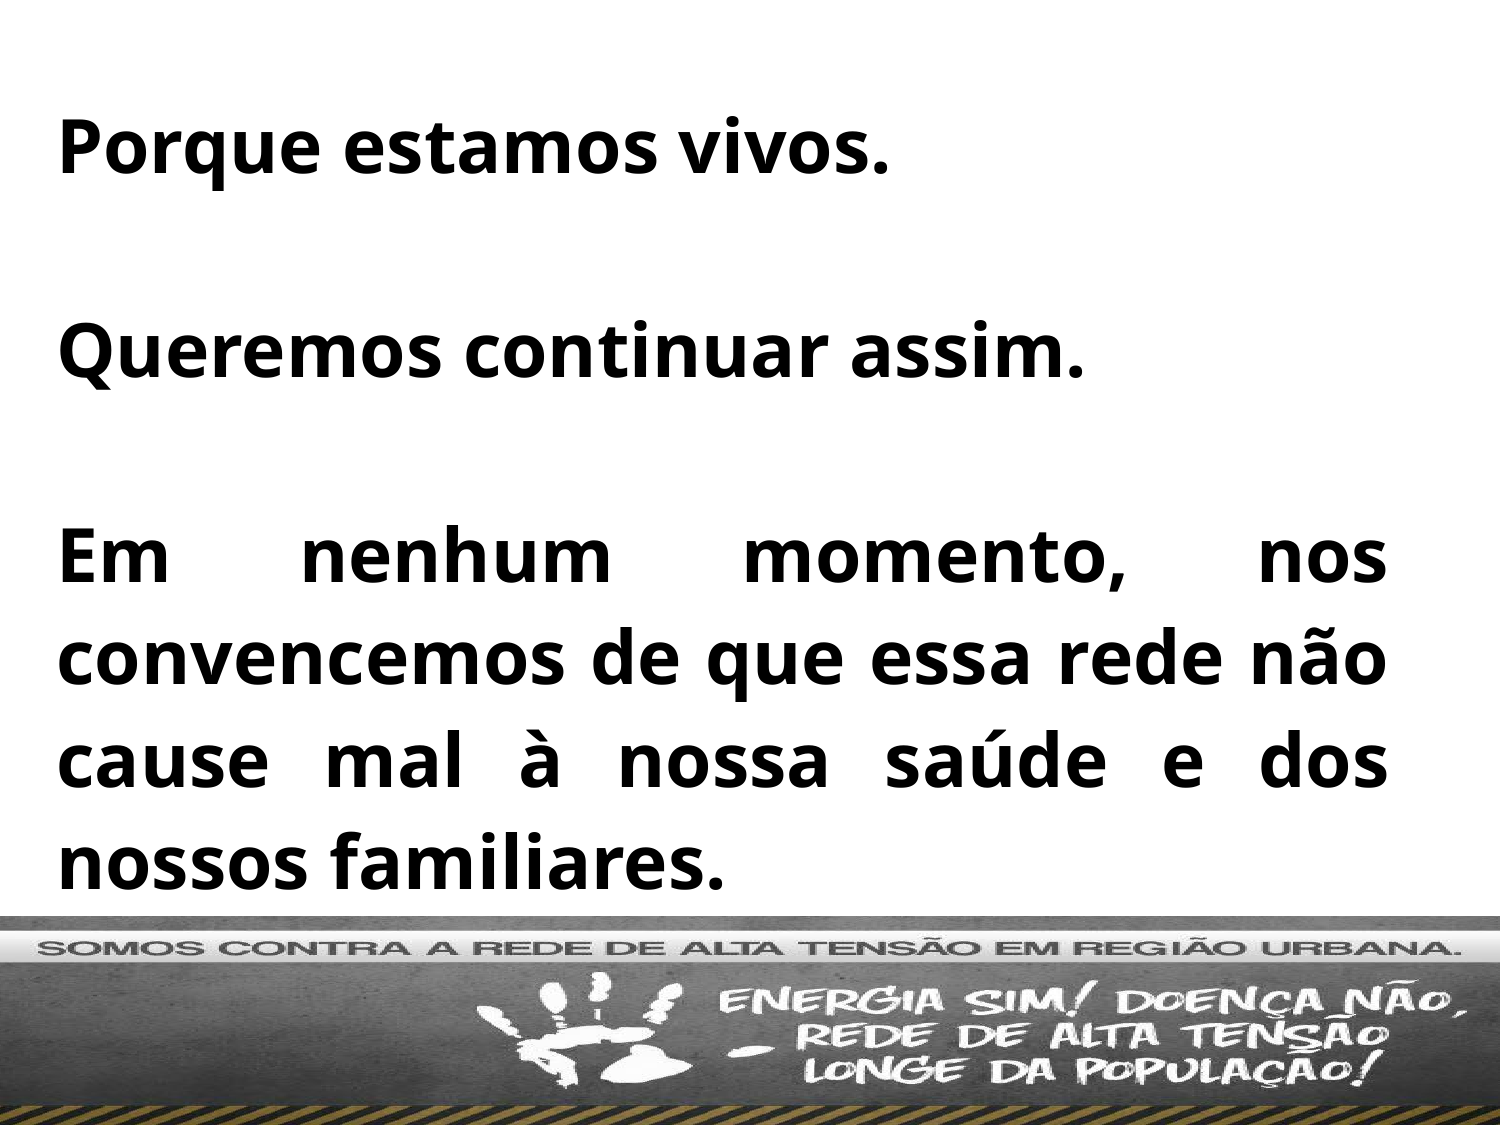

Porque estamos vivos.
Queremos continuar assim.
Em nenhum momento, nos convencemos de que essa rede não cause mal à nossa saúde e dos nossos familiares.